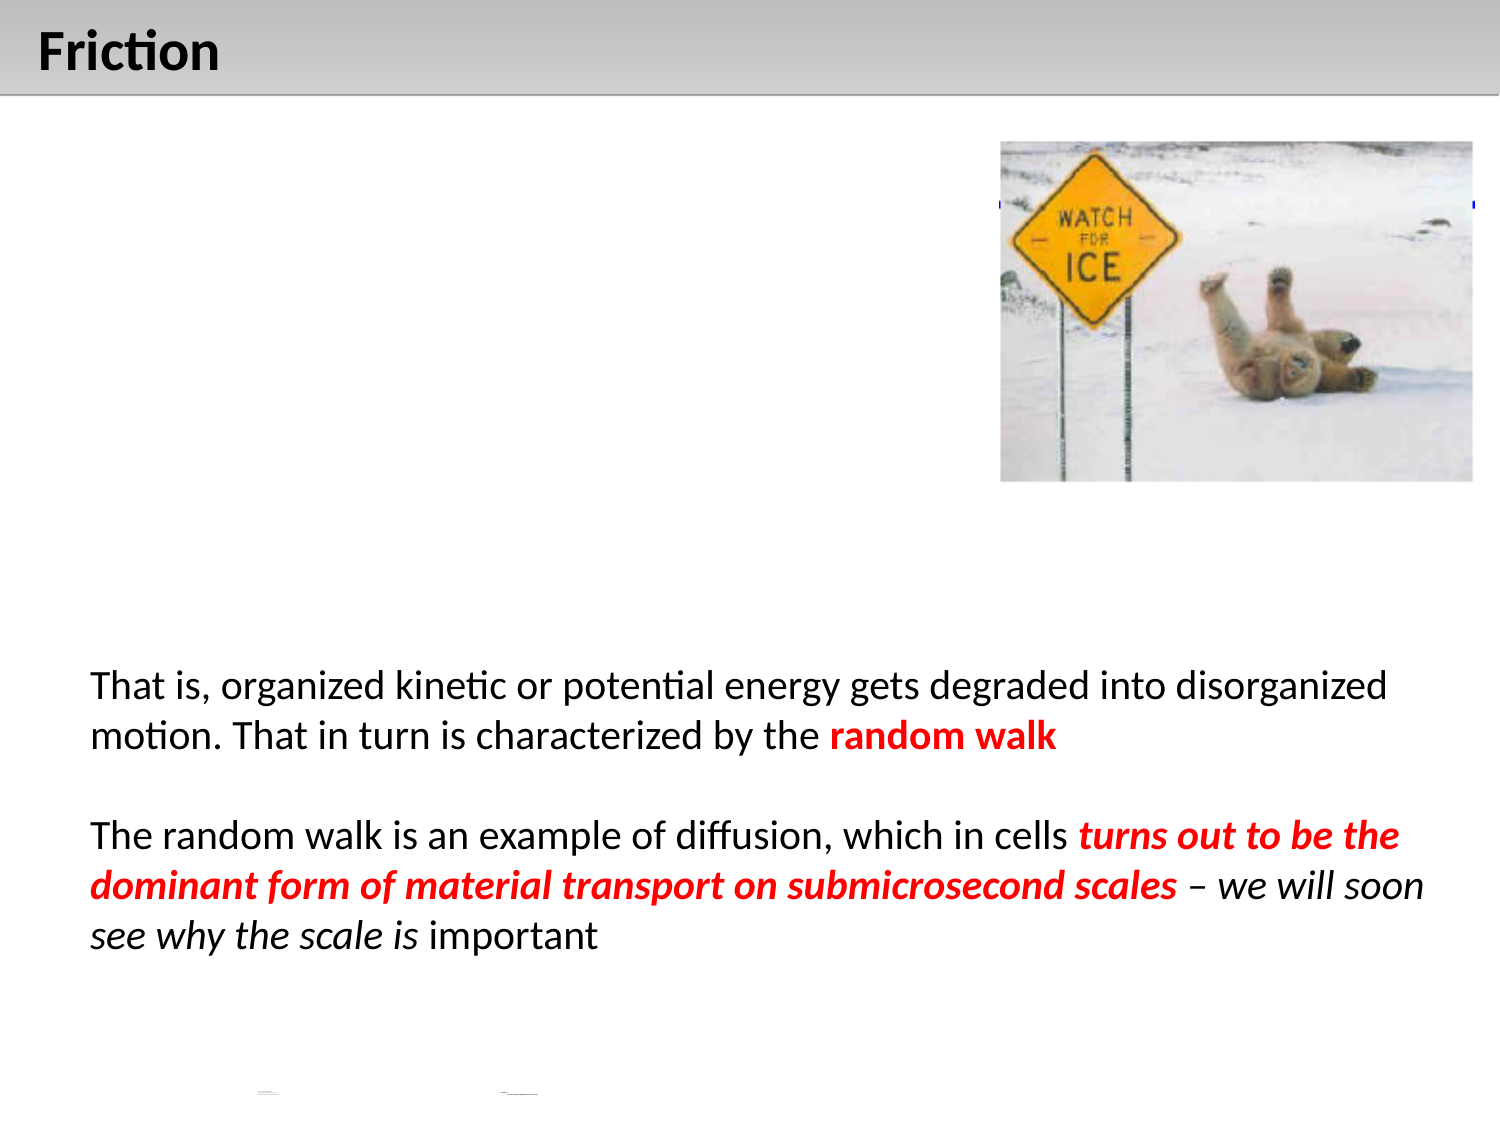

# Friction
That is, organized kinetic or potential energy gets degraded into disorganized motion. That in turn is characterized by the random walk
The random walk is an example of diffusion, which in cells turns out to be the dominant form of material transport on submicrosecond scales – we will soon see why the scale is important
Diffusion of ink in wet paper erases order
Friction erases order in the directed motion of a particle
Electrical resistance makes heat as it runs down flashlight batteries
Friction ?
It is characterized by dissipation that reduces order